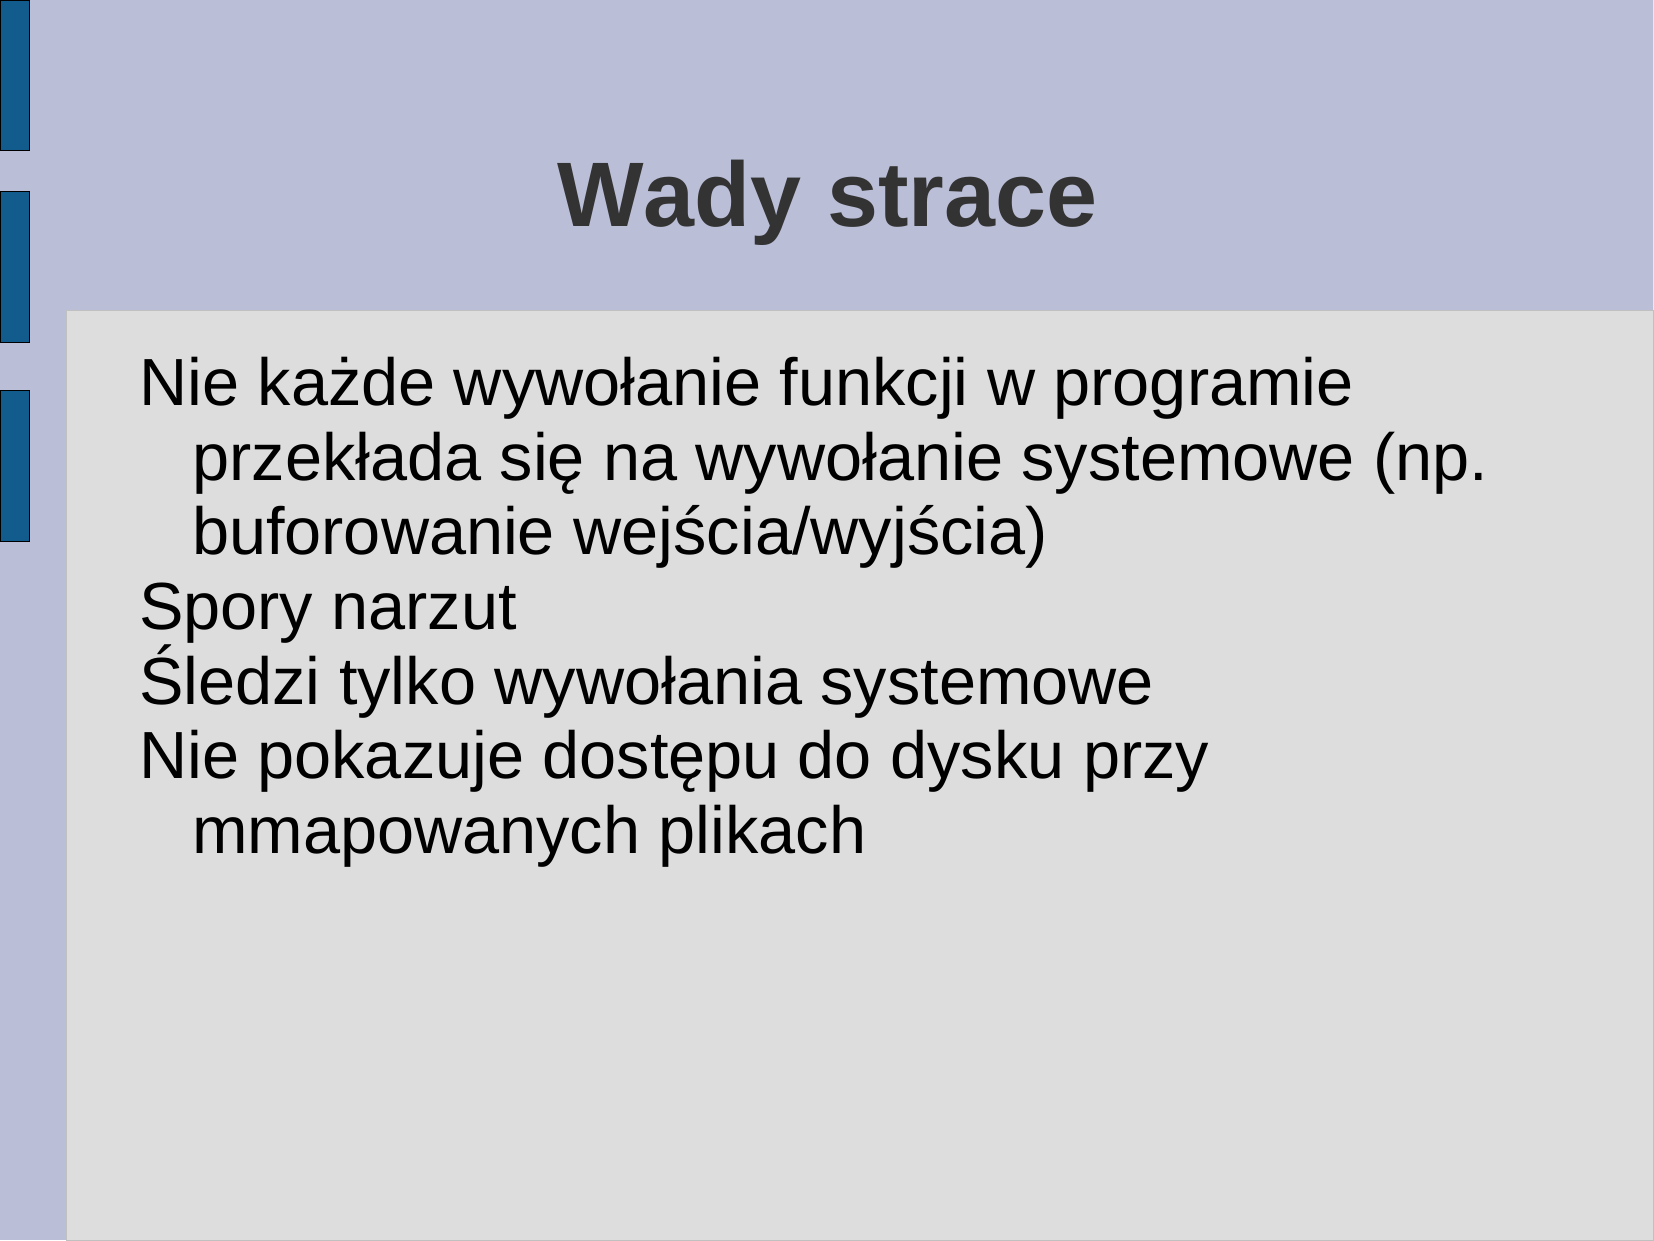

# Wady strace
Nie każde wywołanie funkcji w programie przekłada się na wywołanie systemowe (np. buforowanie wejścia/wyjścia)
Spory narzut
Śledzi tylko wywołania systemowe
Nie pokazuje dostępu do dysku przy mmapowanych plikach